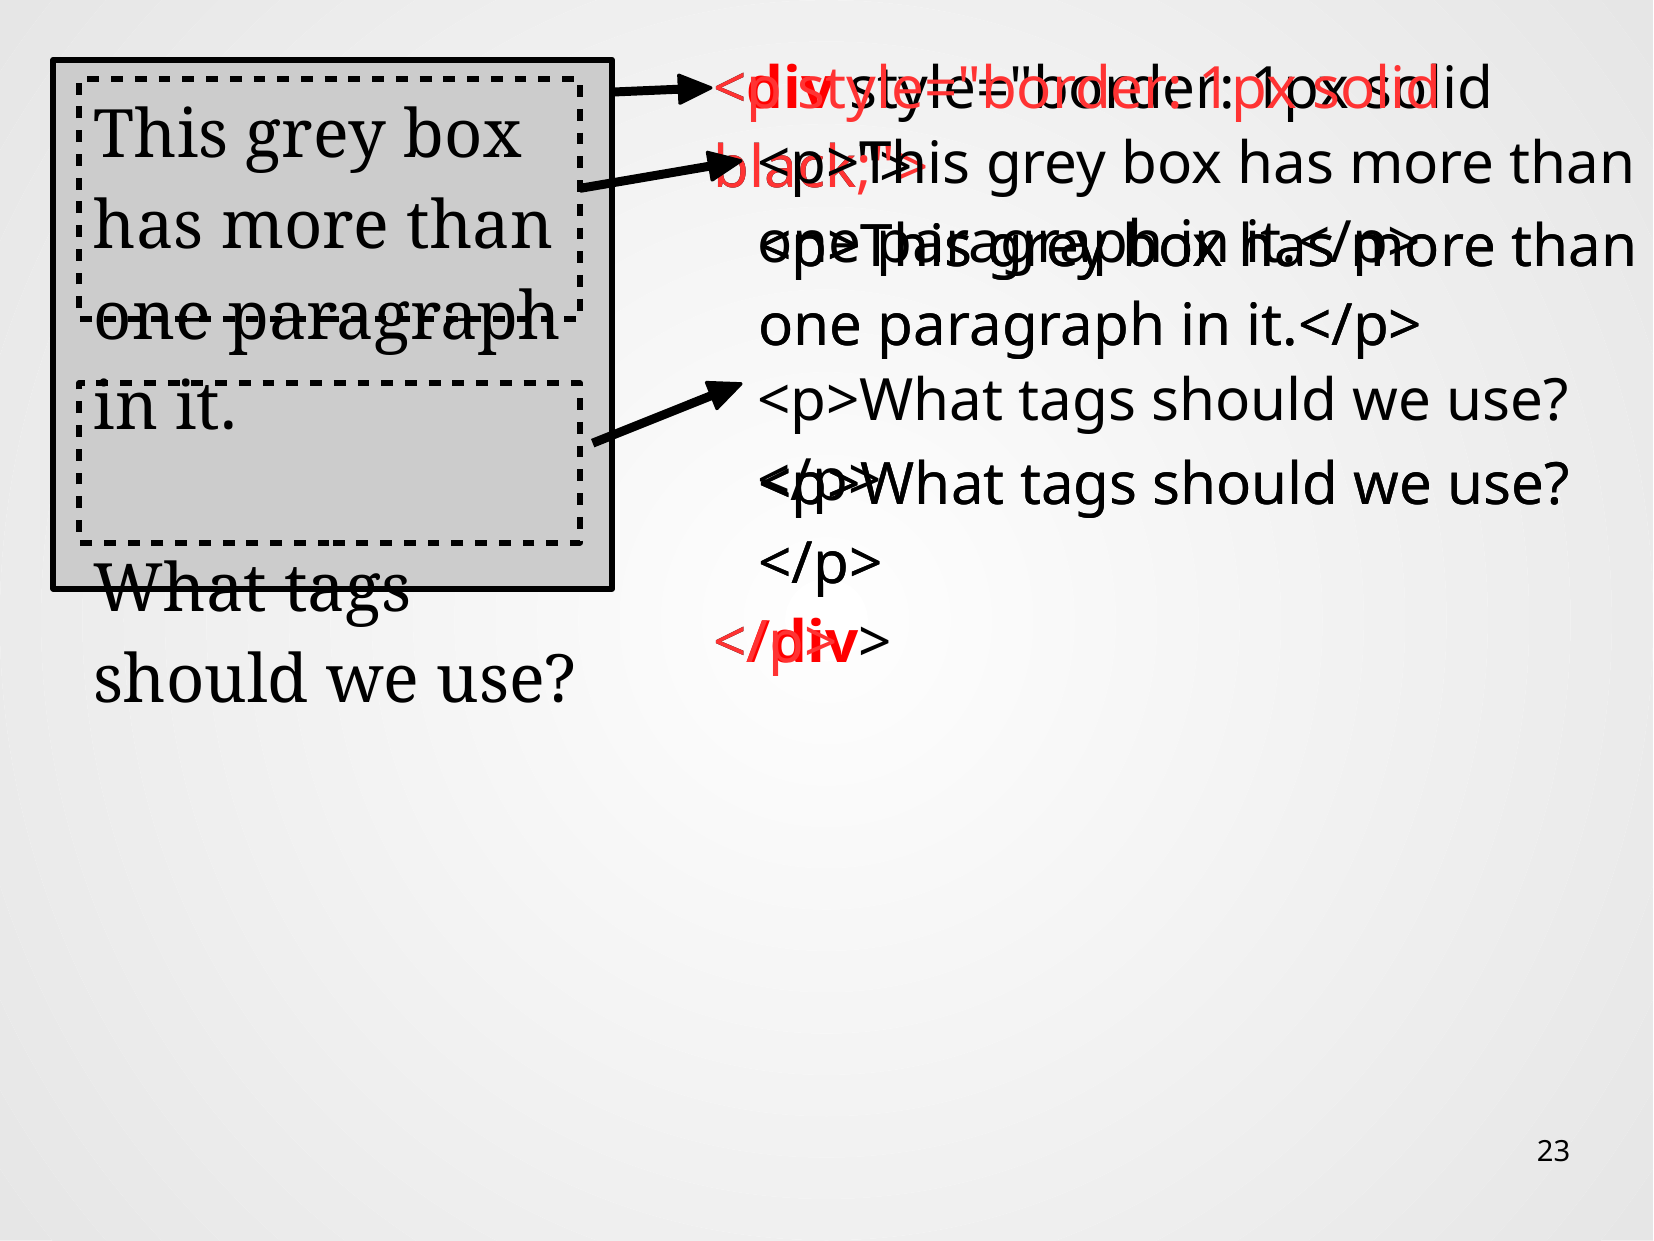

<div style="border: 1px solid black">
<p>This grey box has more than one paragraph in it.</p>
<p>What tags should we use?</p>
</div>
<p style="border: 1px solid black;">
<p>This grey box has more than one paragraph in it.</p>
<p>What tags should we use?</p>
</p>
This grey box has more than one paragraph in it.
What tags should we use?
<p>This grey box has more than one paragraph in it.</p>
<p>What tags should we use?</p>
23